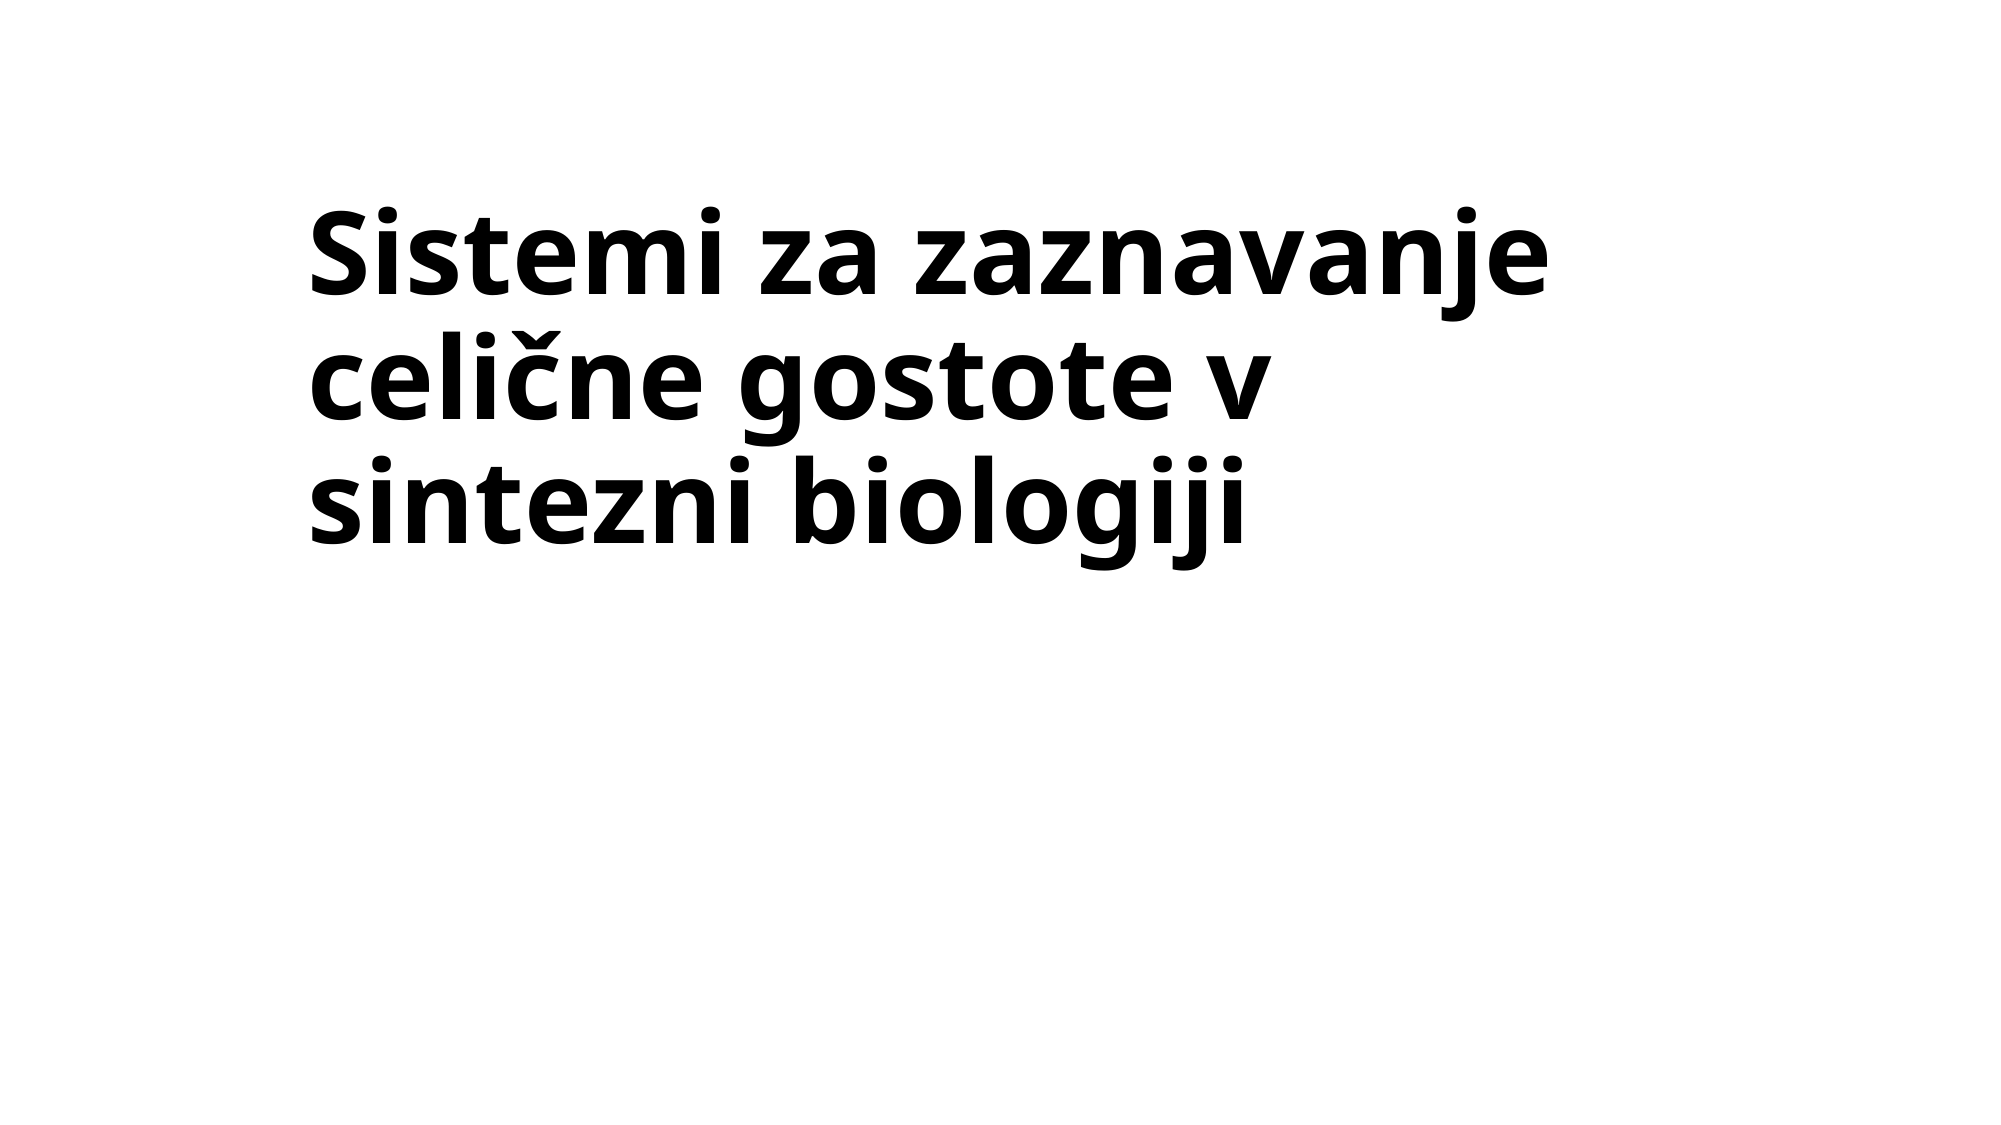

# Sistemi za zaznavanje celične gostote v sintezni biologiji